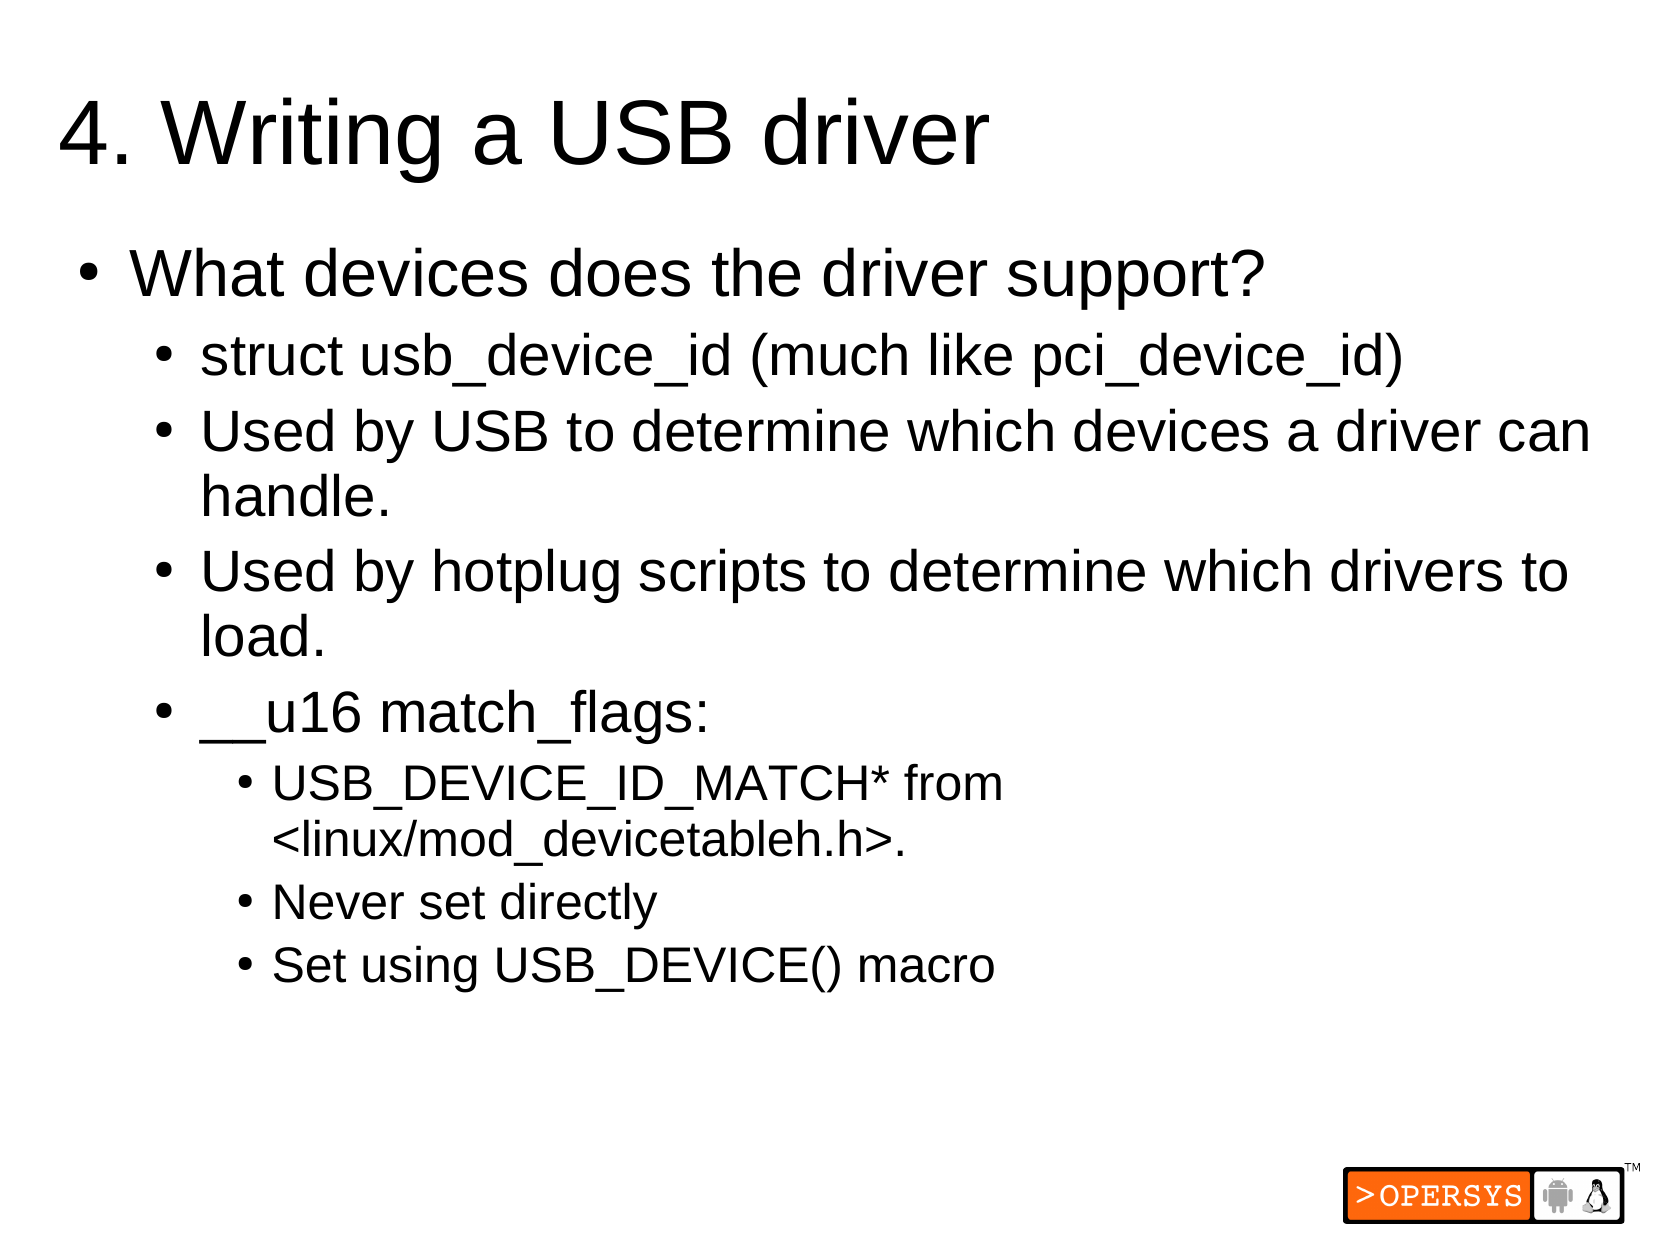

# 4. Writing a USB driver
What devices does the driver support?
struct usb_device_id (much like pci_device_id)
Used by USB to determine which devices a driver can handle.
Used by hotplug scripts to determine which drivers to load.
__u16 match_flags:
USB_DEVICE_ID_MATCH* from <linux/mod_devicetableh.h>.
Never set directly
Set using USB_DEVICE() macro